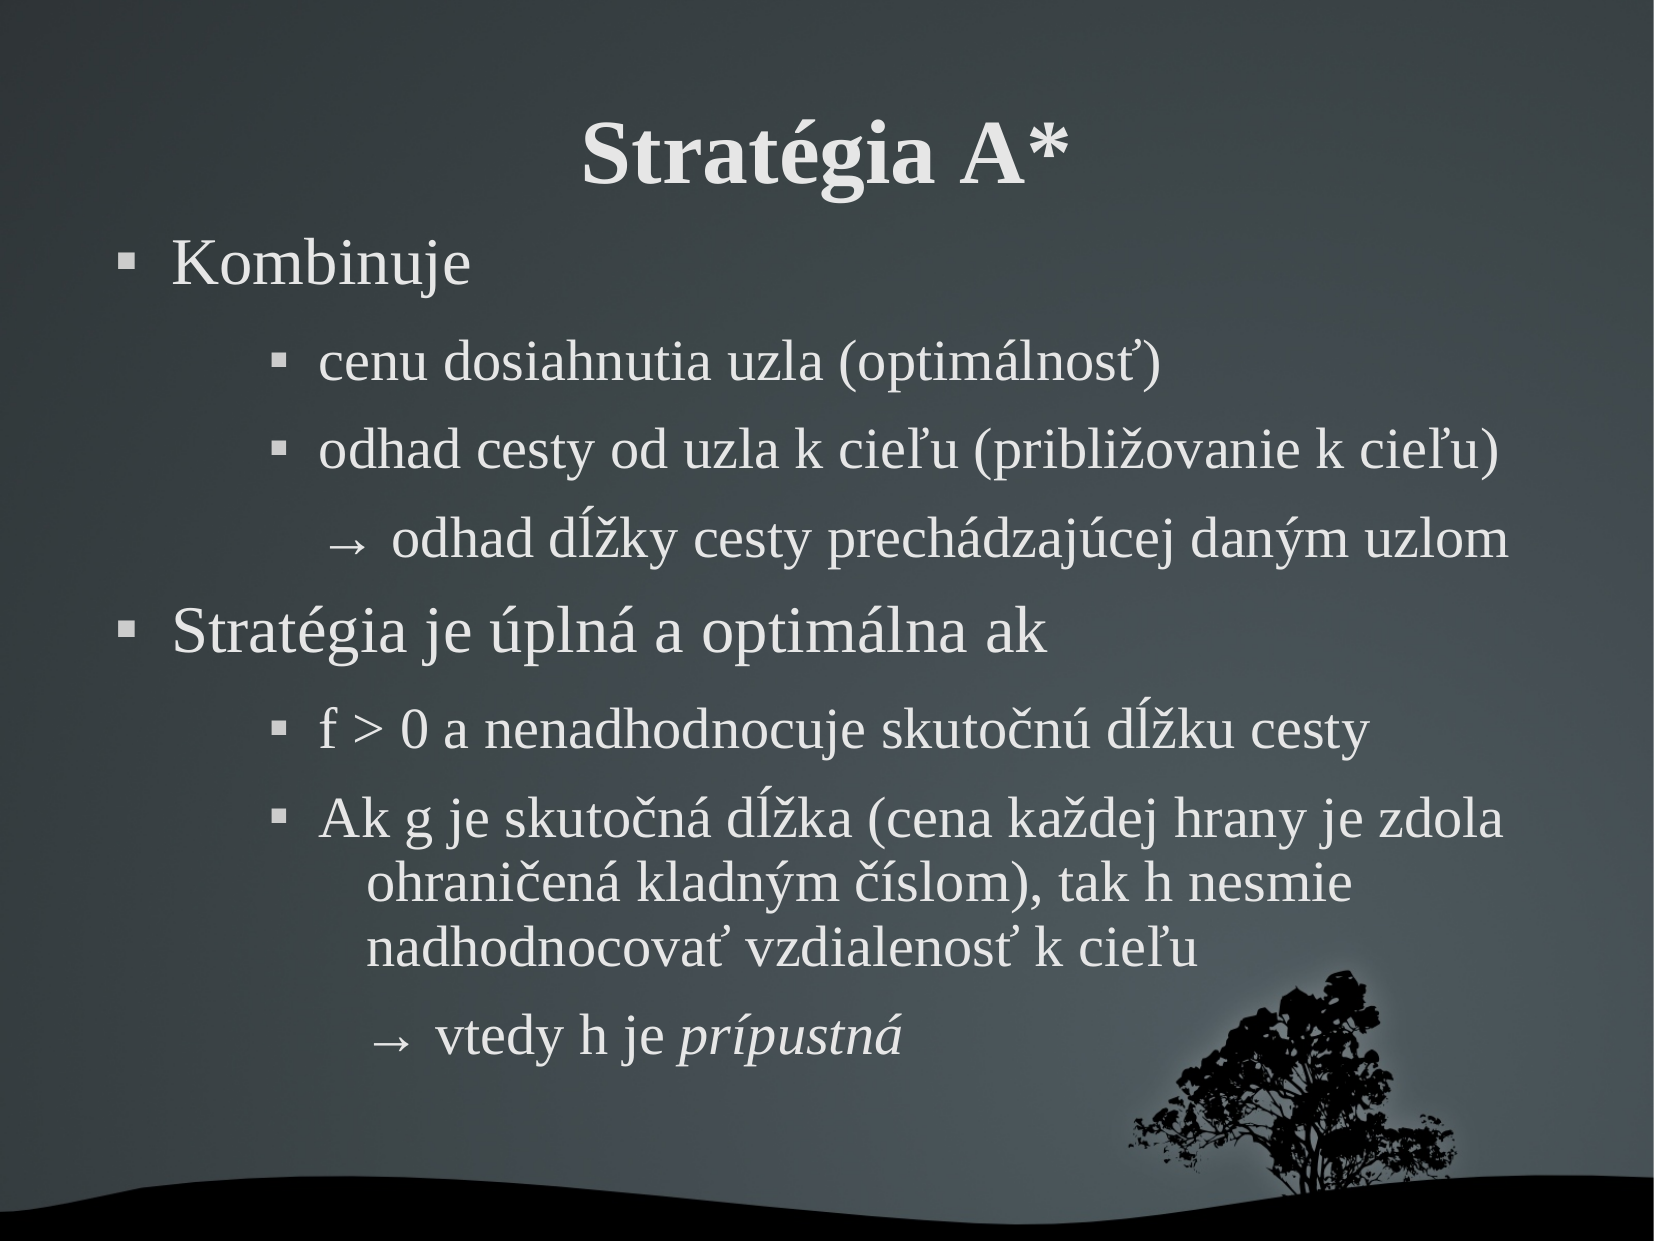

# Stratégia A*
Kombinuje
cenu dosiahnutia uzla (optimálnosť)
odhad cesty od uzla k cieľu (približovanie k cieľu)
→ odhad dĺžky cesty prechádzajúcej daným uzlom
Stratégia je úplná a optimálna ak
f > 0 a nenadhodnocuje skutočnú dĺžku cesty
Ak g je skutočná dĺžka (cena každej hrany je zdola ohraničená kladným číslom), tak h nesmie nadhodnocovať vzdialenosť k cieľu
 → vtedy h je prípustná